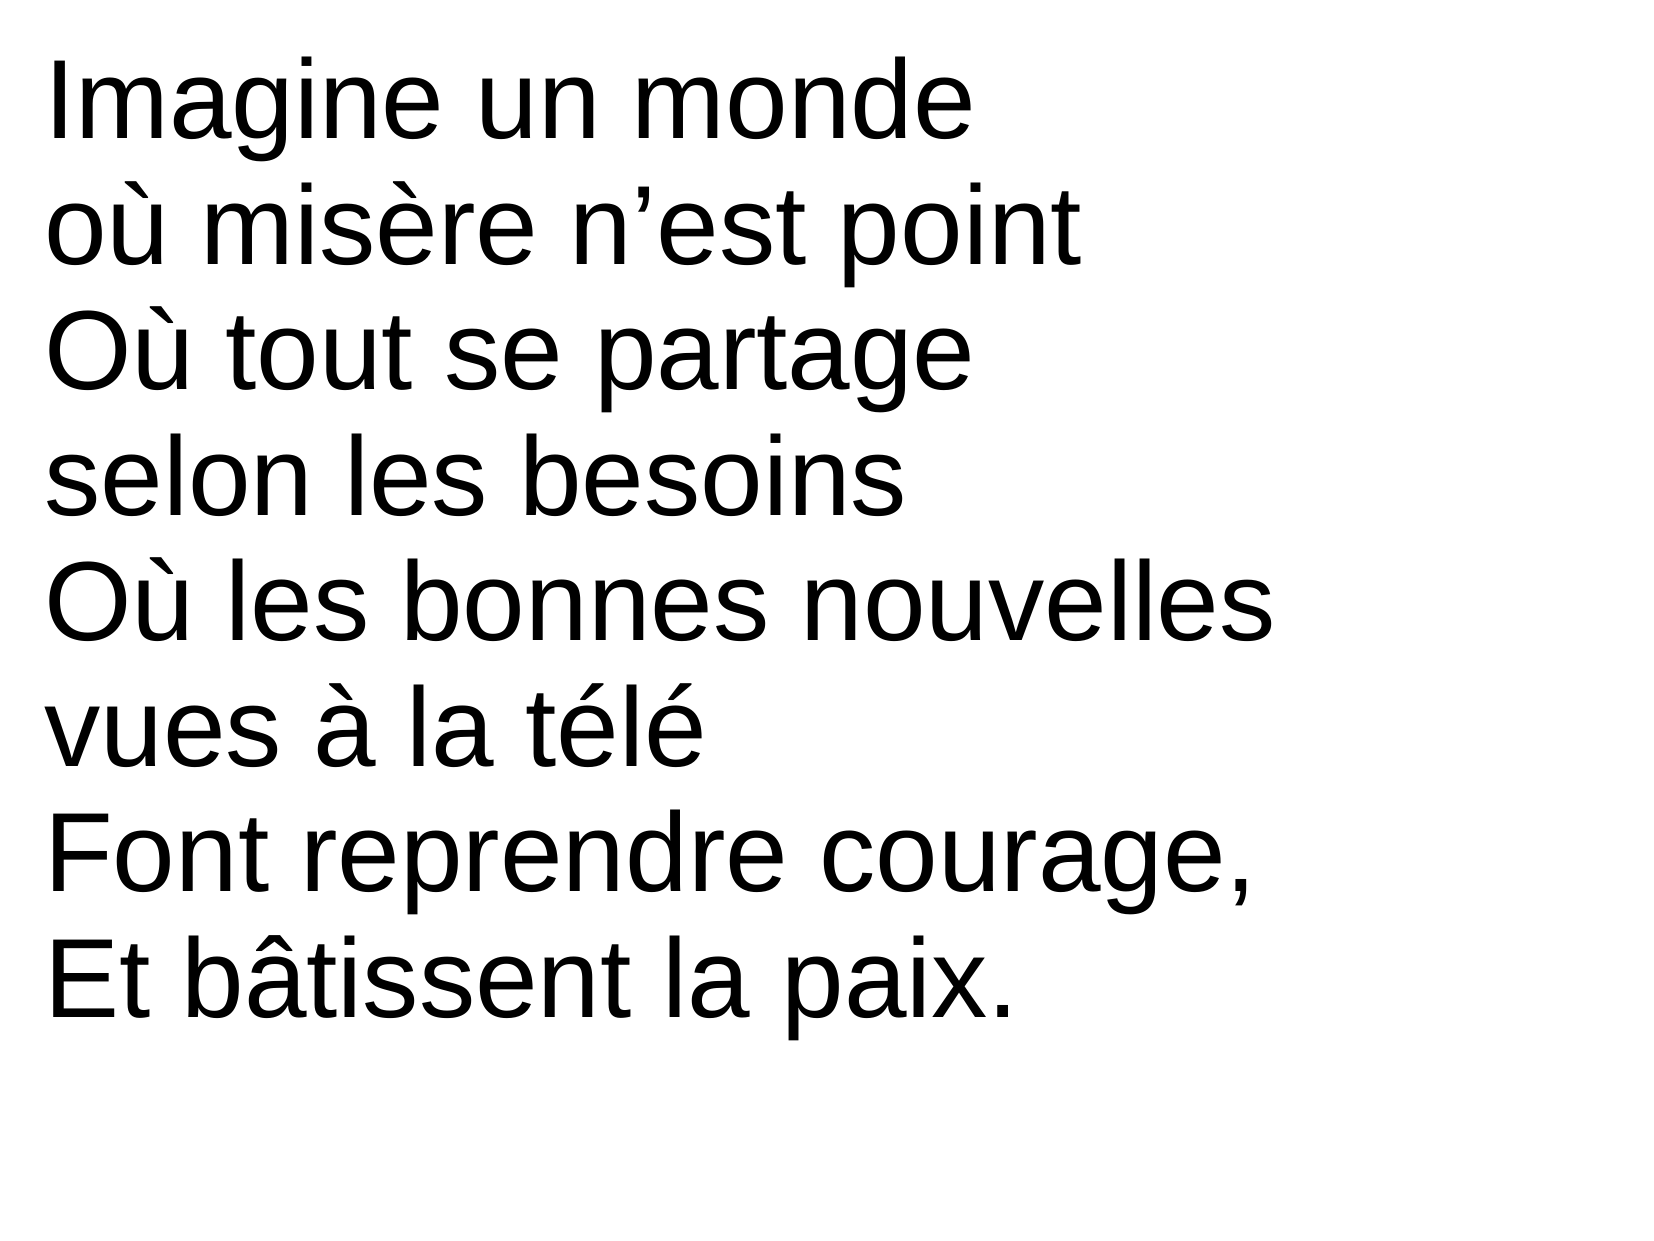

Imagine un monde
où misère n’est point
Où tout se partage
selon les besoins
Où les bonnes nouvelles
vues à la télé
Font reprendre courage,
Et bâtissent la paix.